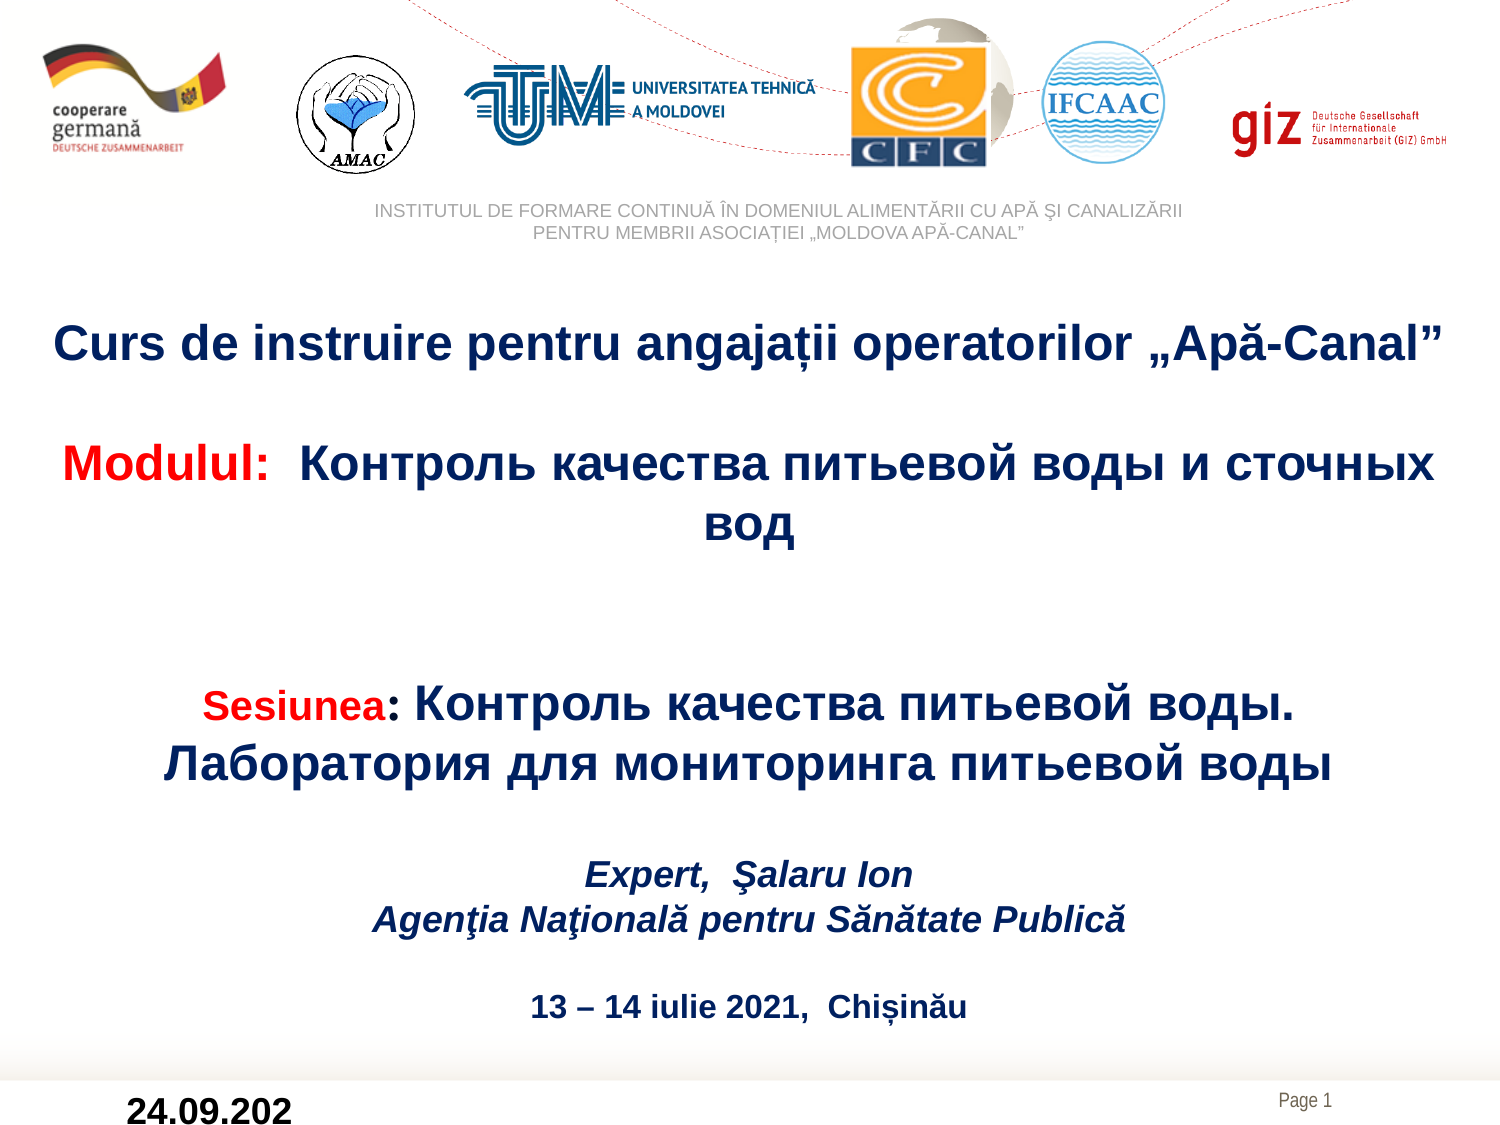

INSTITUTUL DE FORMARE CONTINUĂ ÎN DOMENIUL ALIMENTĂRII CU APĂ ŞI CANALIZĂRII
PENTRU MEMBRII ASOCIAȚIEI „MOLDOVA APĂ-CANAL”
# Curs de instruire pentru angajații operatorilor „Apă-Canal” Modulul: Контроль качества питьевой воды и сточных вод Sesiunea: Контроль качества питьевой воды. Лаборатория для мониторинга питьевой воды Expert, Şalaru Ion Agenţia Naţională pentru Sănătate Publică 13 – 14 iulie 2021, Chișinău